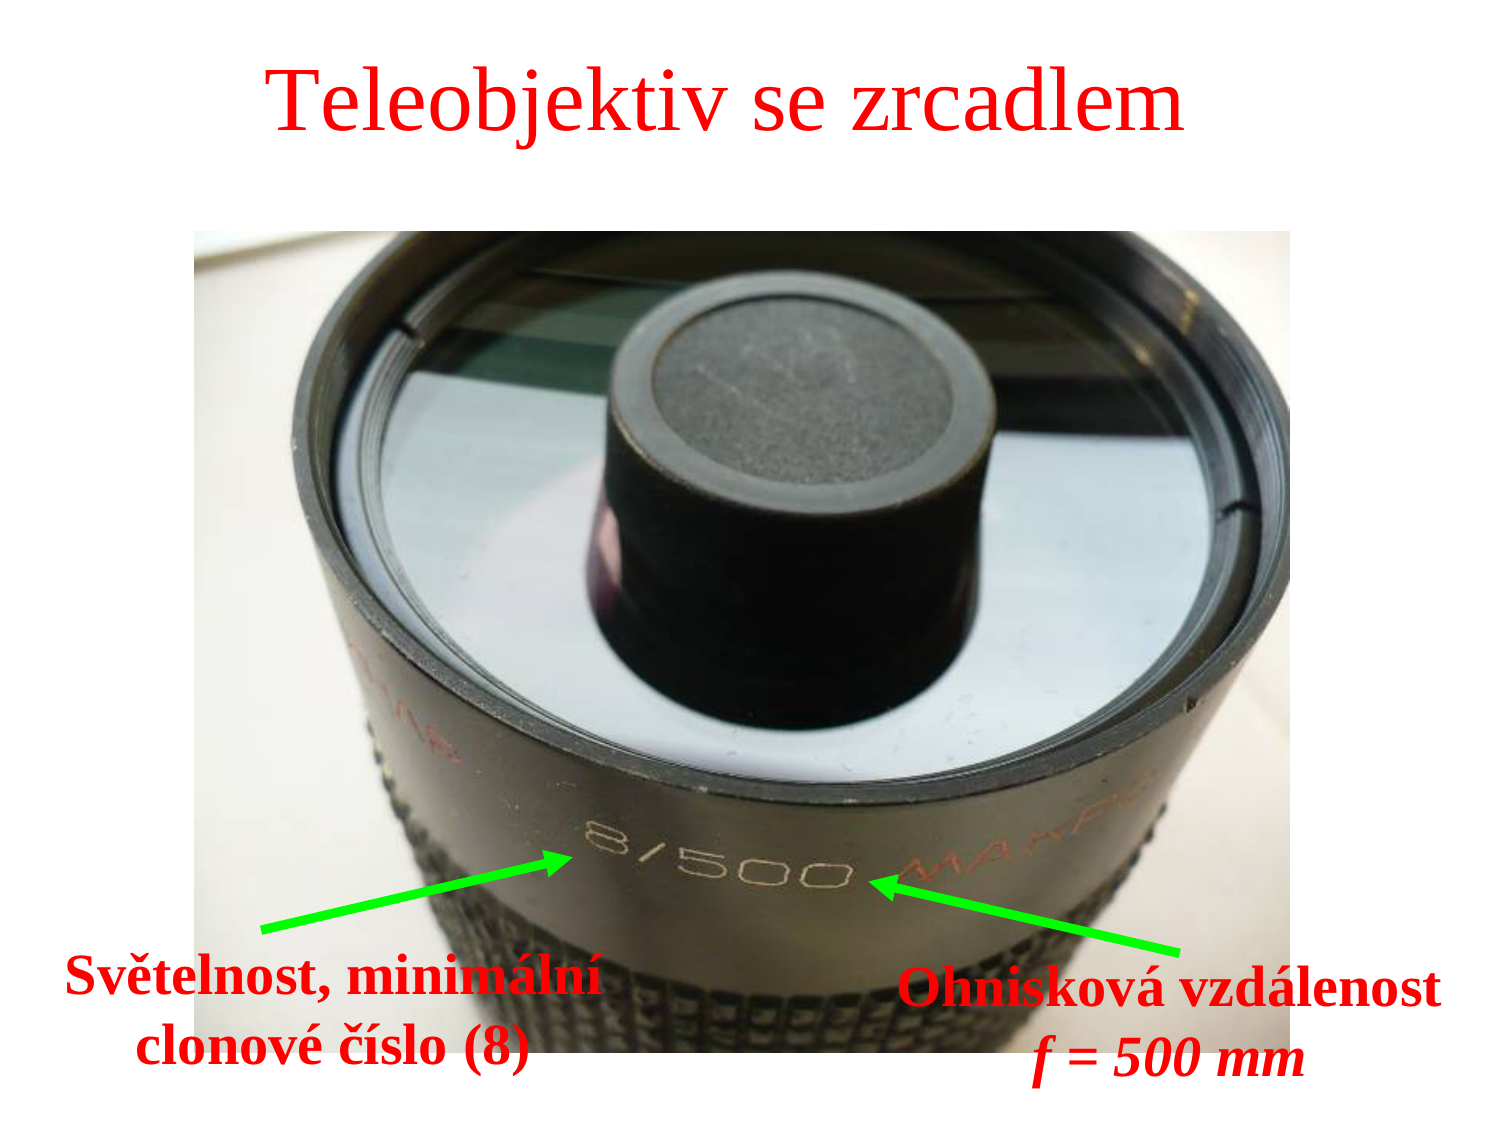

# Teleobjektiv se zrcadlem
Světelnost, minimální clonové číslo (8)
Ohnisková vzdálenost f = 500 mm